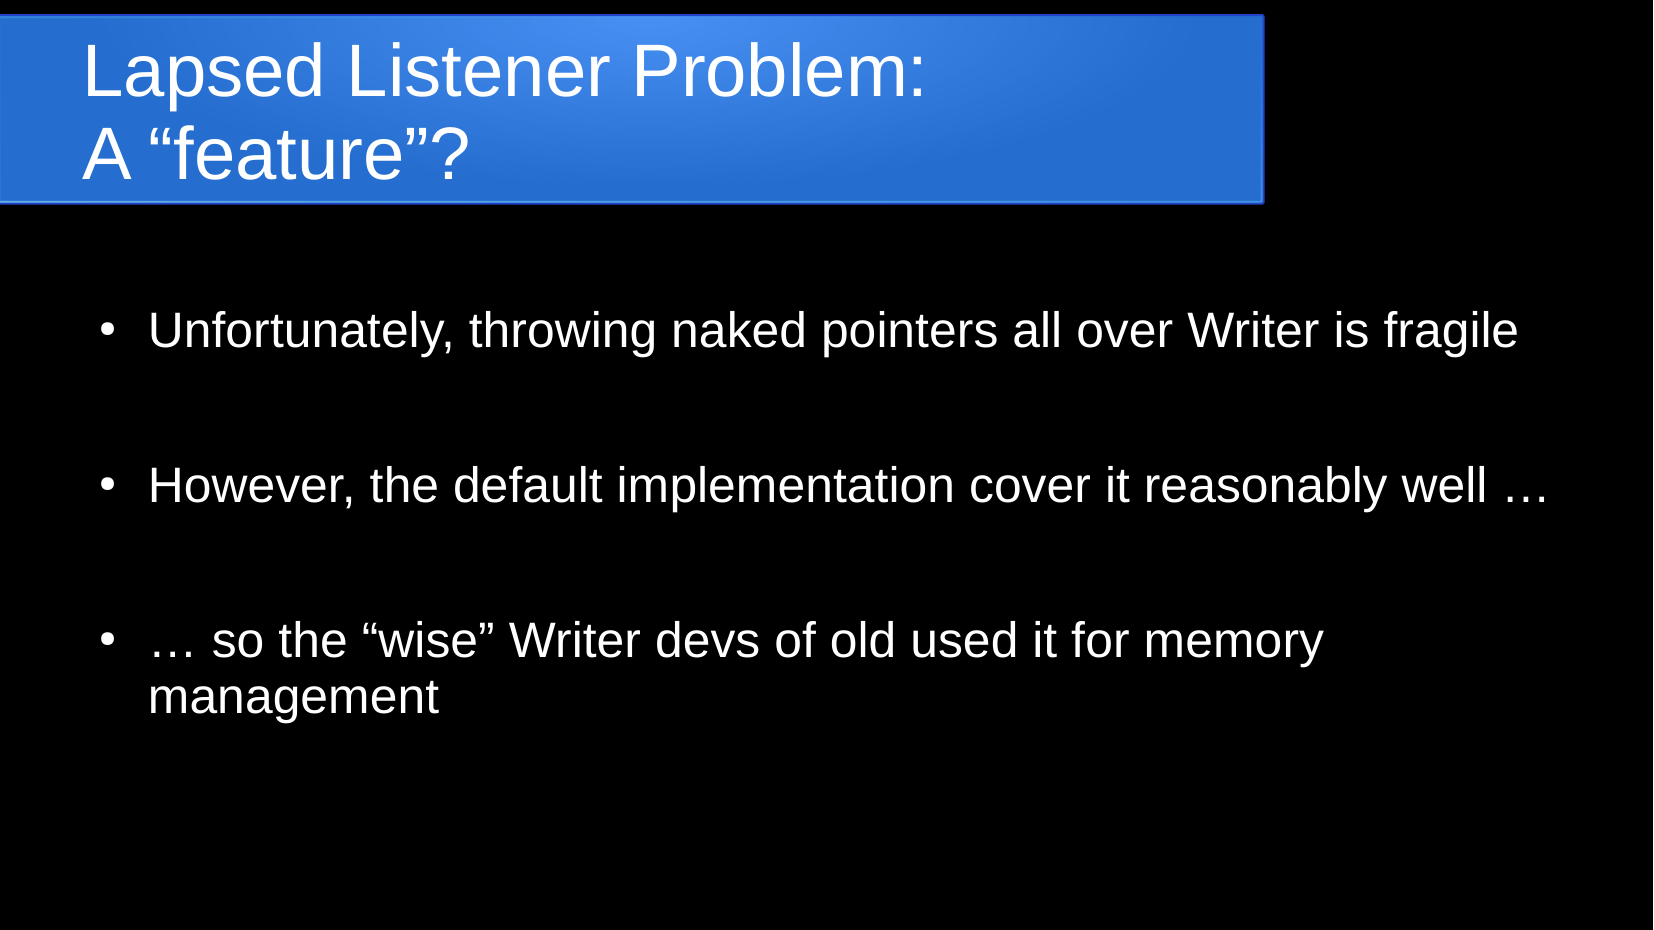

# Lapsed Listener Problem: A “feature”?
Unfortunately, throwing naked pointers all over Writer is fragile
However, the default implementation cover it reasonably well …
… so the “wise” Writer devs of old used it for memory management